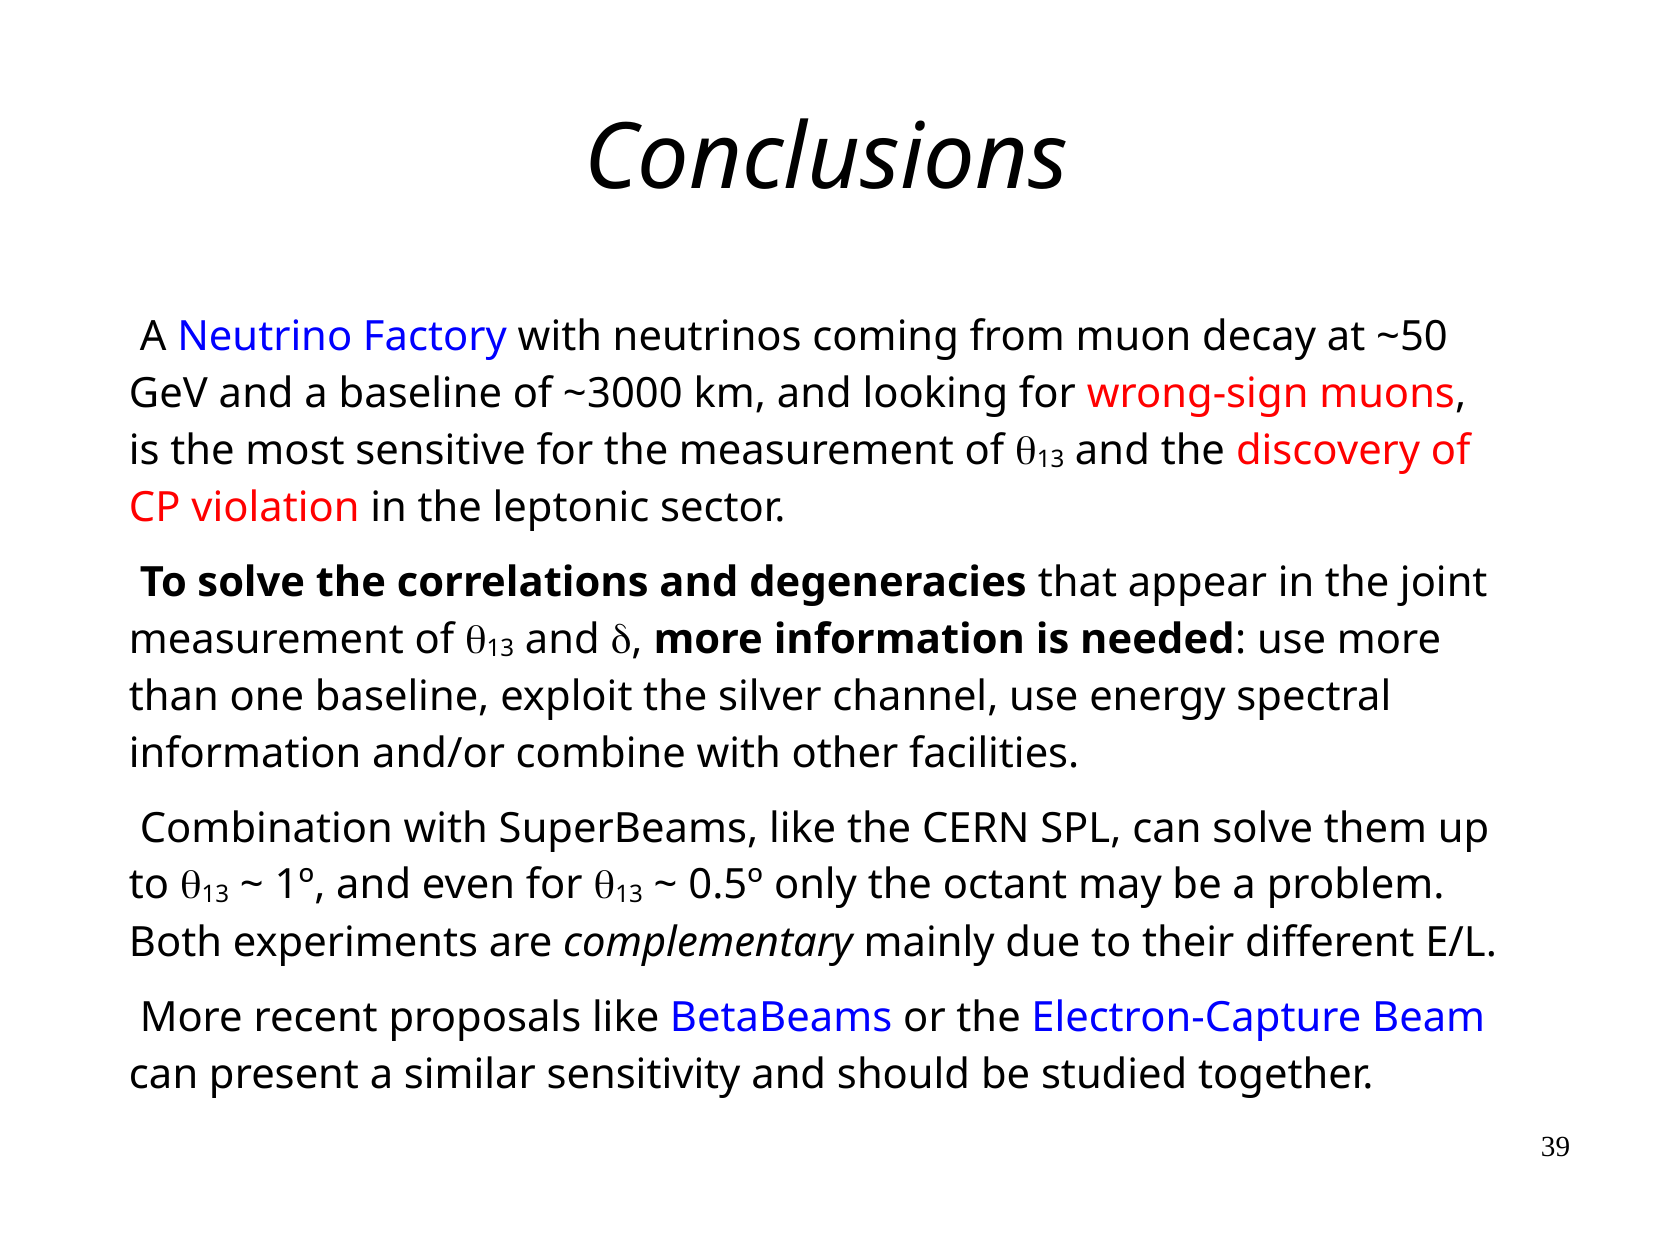

# Conclusions
 A Neutrino Factory with neutrinos coming from muon decay at ~50 GeV and a baseline of ~3000 km, and looking for wrong-sign muons, is the most sensitive for the measurement of q13 and the discovery of CP violation in the leptonic sector.
 To solve the correlations and degeneracies that appear in the joint measurement of q13 and d, more information is needed: use more than one baseline, exploit the silver channel, use energy spectral information and/or combine with other facilities.
 Combination with SuperBeams, like the CERN SPL, can solve them up to q13 ~ 1º, and even for q13 ~ 0.5º only the octant may be a problem. Both experiments are complementary mainly due to their different E/L.
 More recent proposals like BetaBeams or the Electron-Capture Beam can present a similar sensitivity and should be studied together.
39